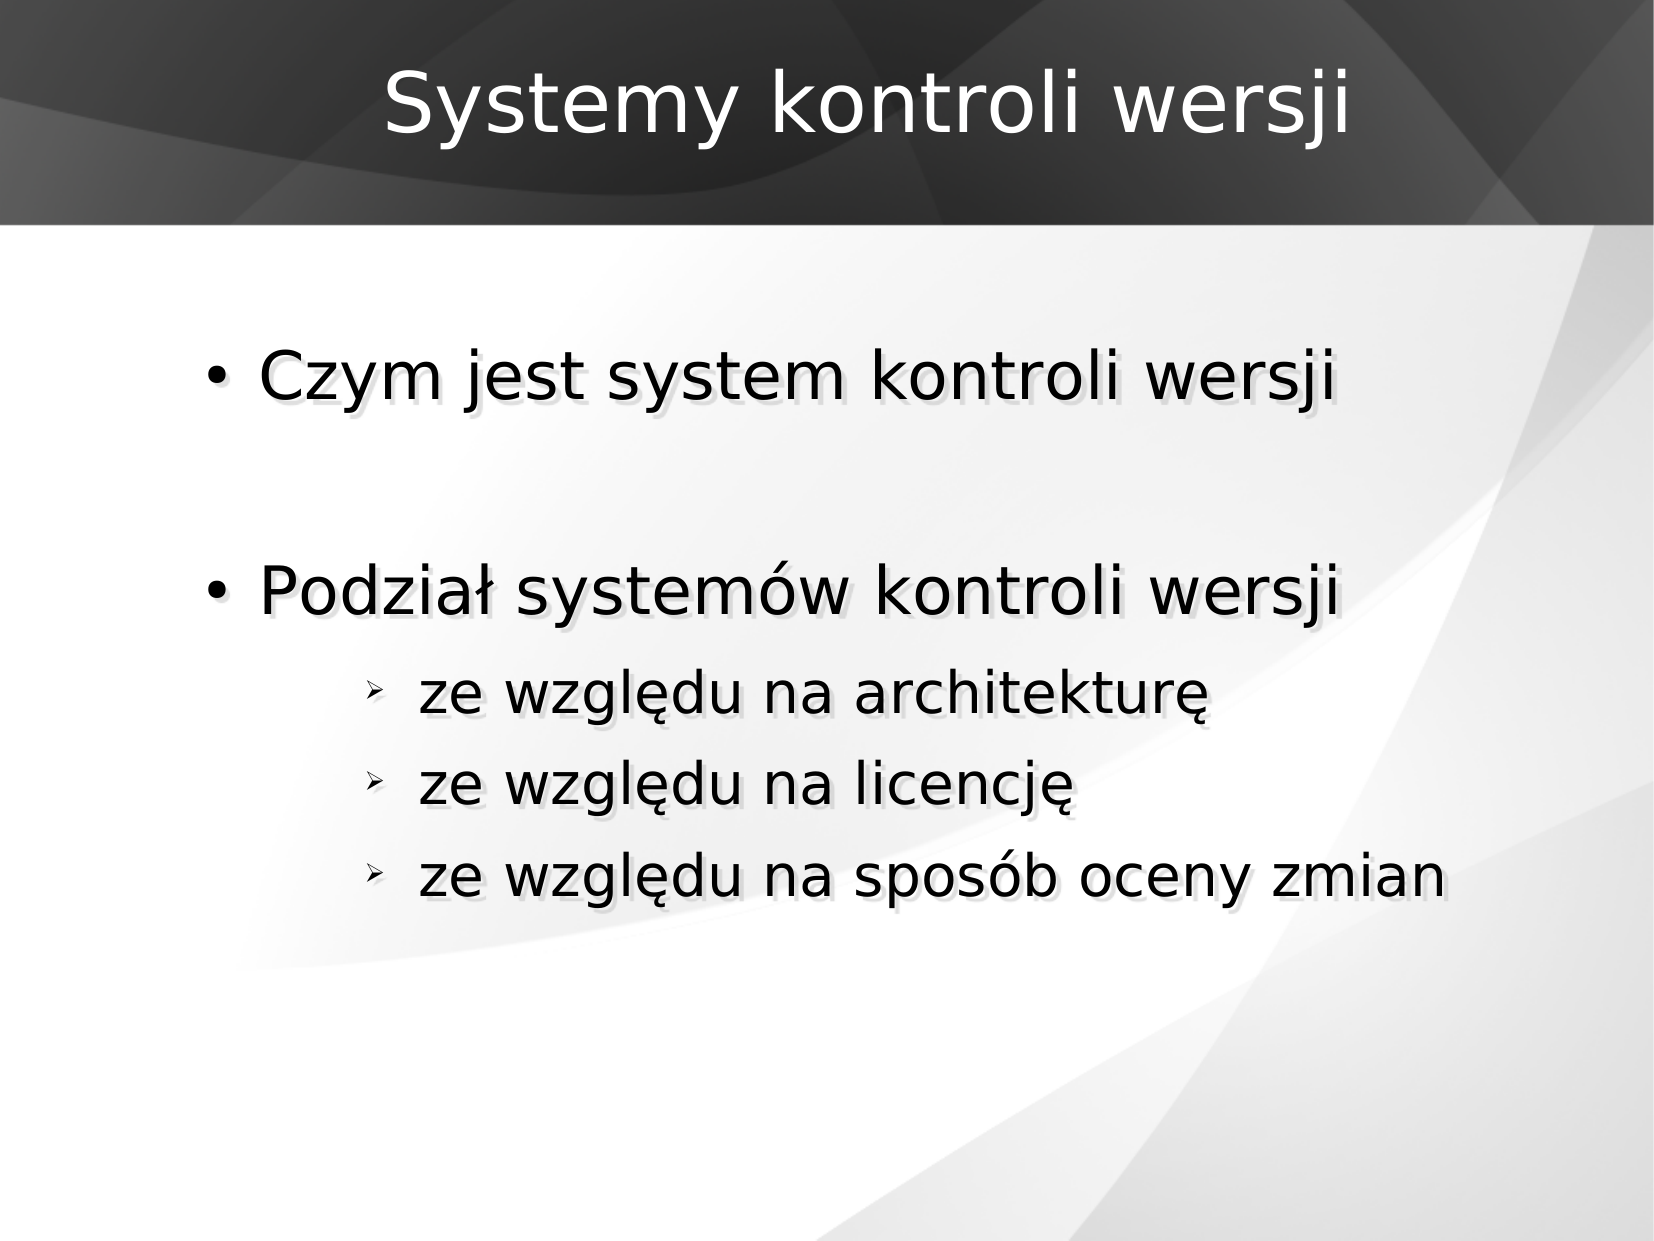

# Systemy kontroli wersji
Czym jest system kontroli wersji
Podział systemów kontroli wersji
 ze względu na architekturę
 ze względu na licencję
 ze względu na sposób oceny zmian